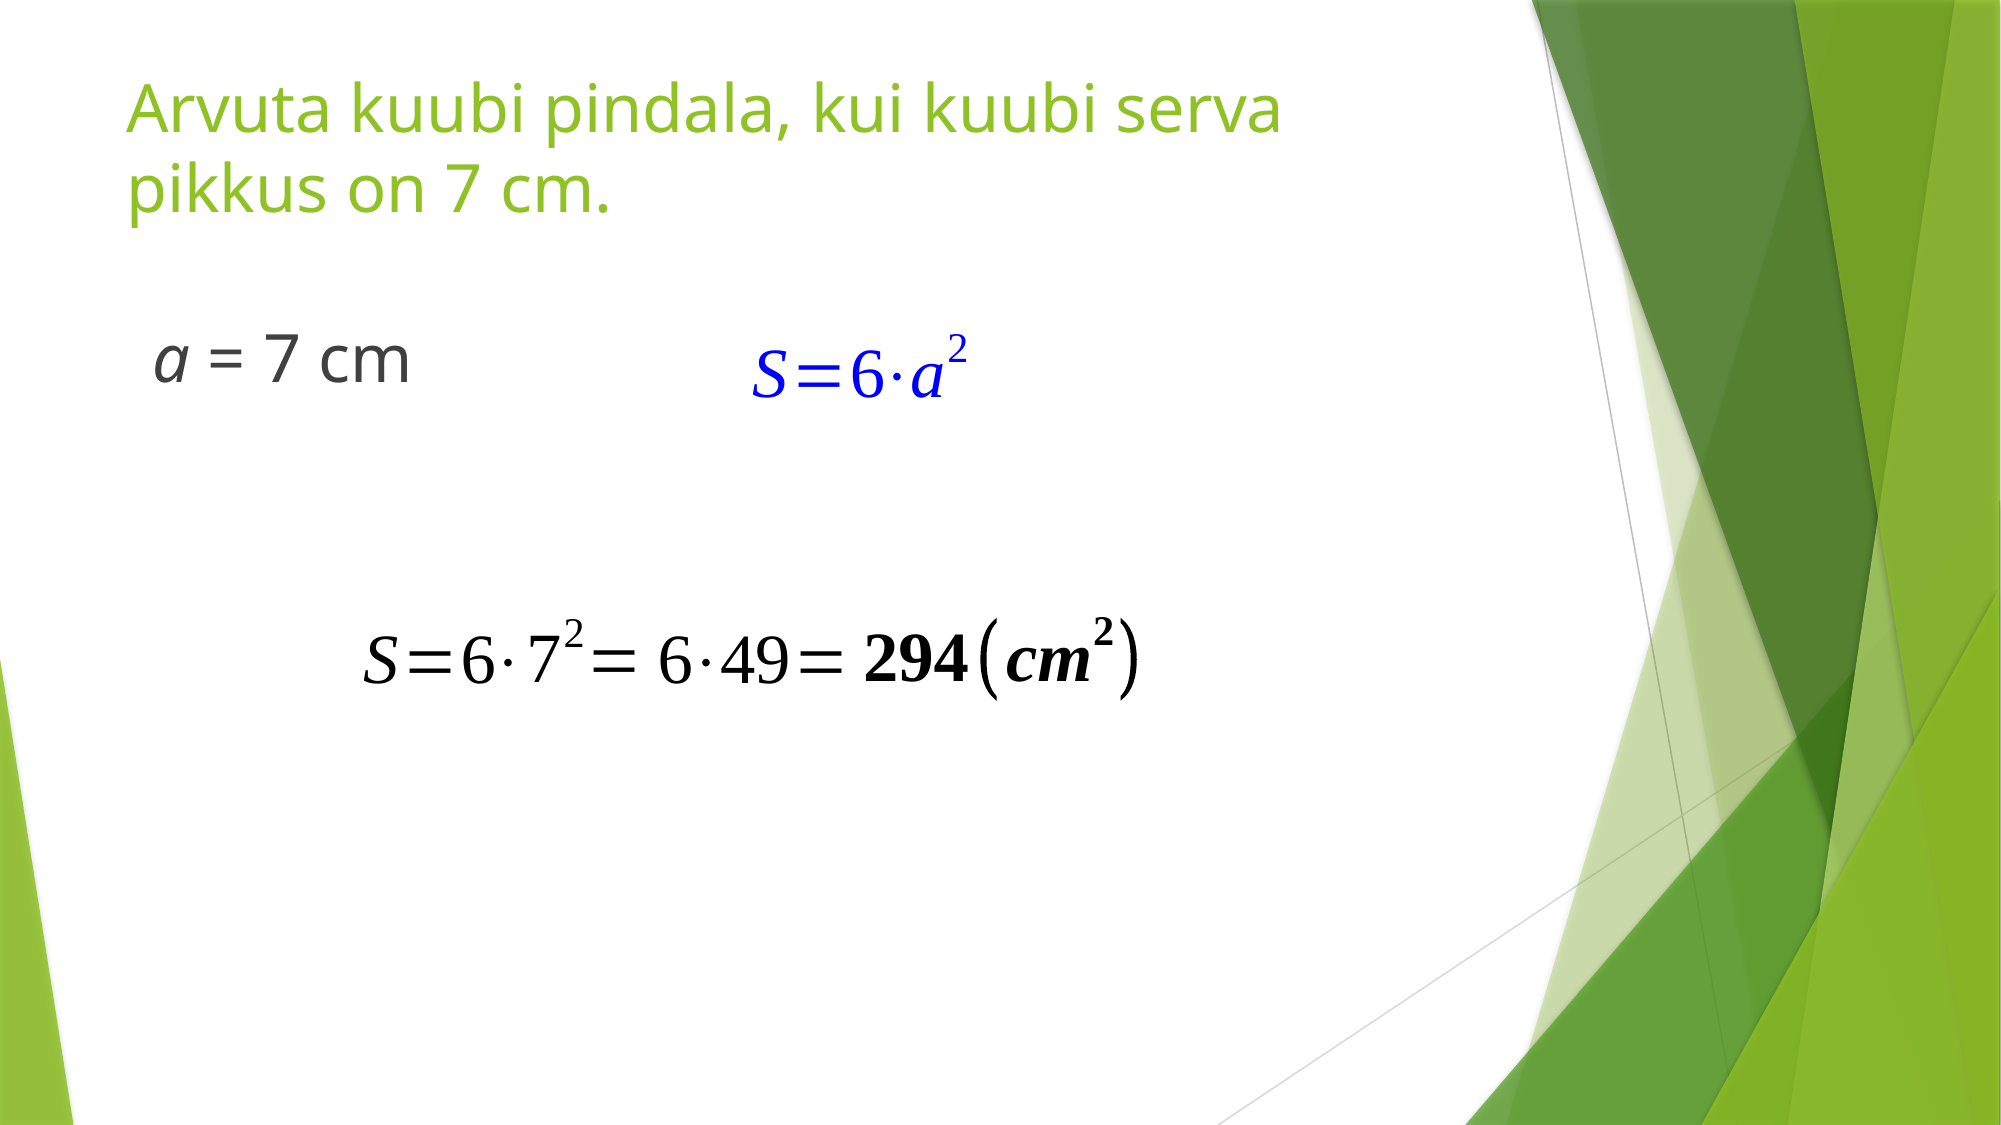

# Arvuta kuubi pindala, kui kuubi serva pikkus on 7 cm.
a = 7 cm